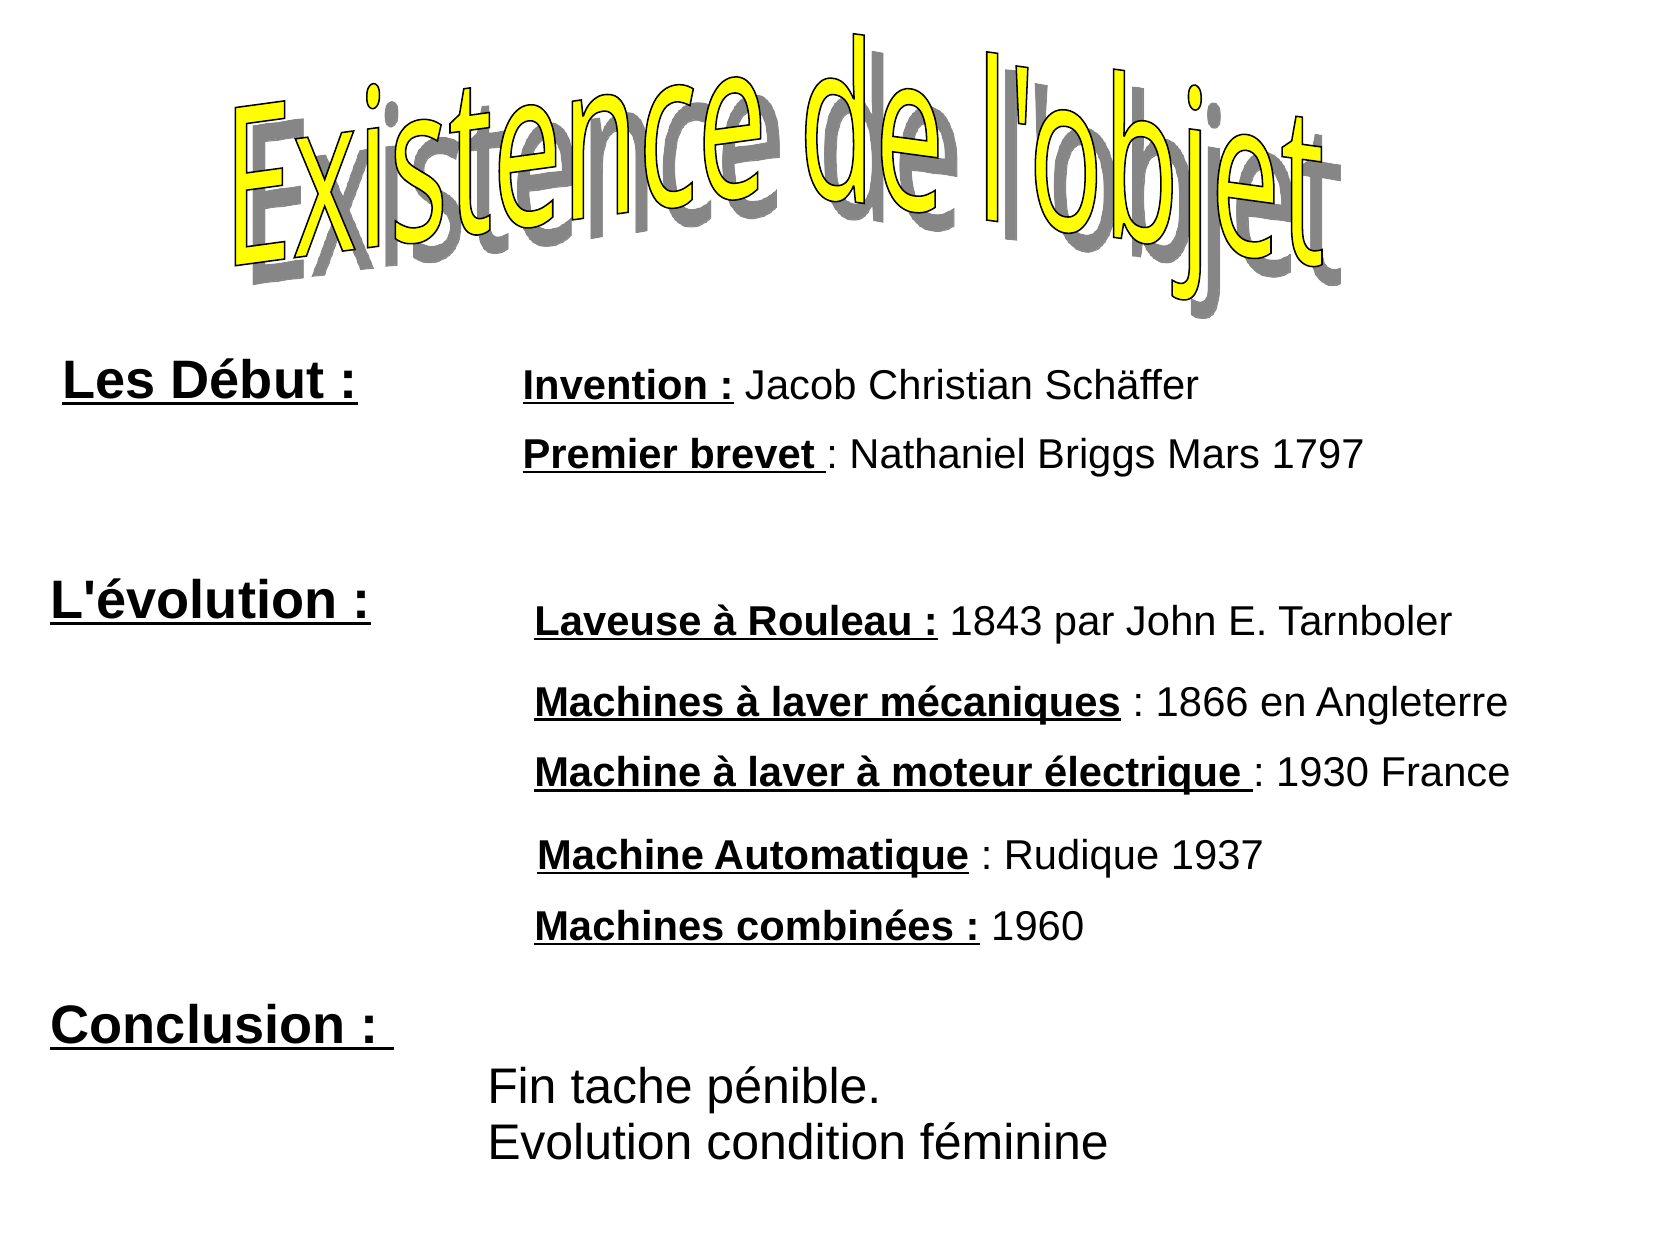

Existence de l'objet
Les Début :
Invention : Jacob Christian Schäffer
Premier brevet : Nathaniel Briggs Mars 1797
L'évolution :
Laveuse à Rouleau : 1843 par John E. Tarnboler
Machines à laver mécaniques : 1866 en Angleterre
Machine à laver à moteur électrique : 1930 France
Machine Automatique : Rudique 1937
Machines combinées : 1960
Conclusion :
Fin tache pénible.
Evolution condition féminine